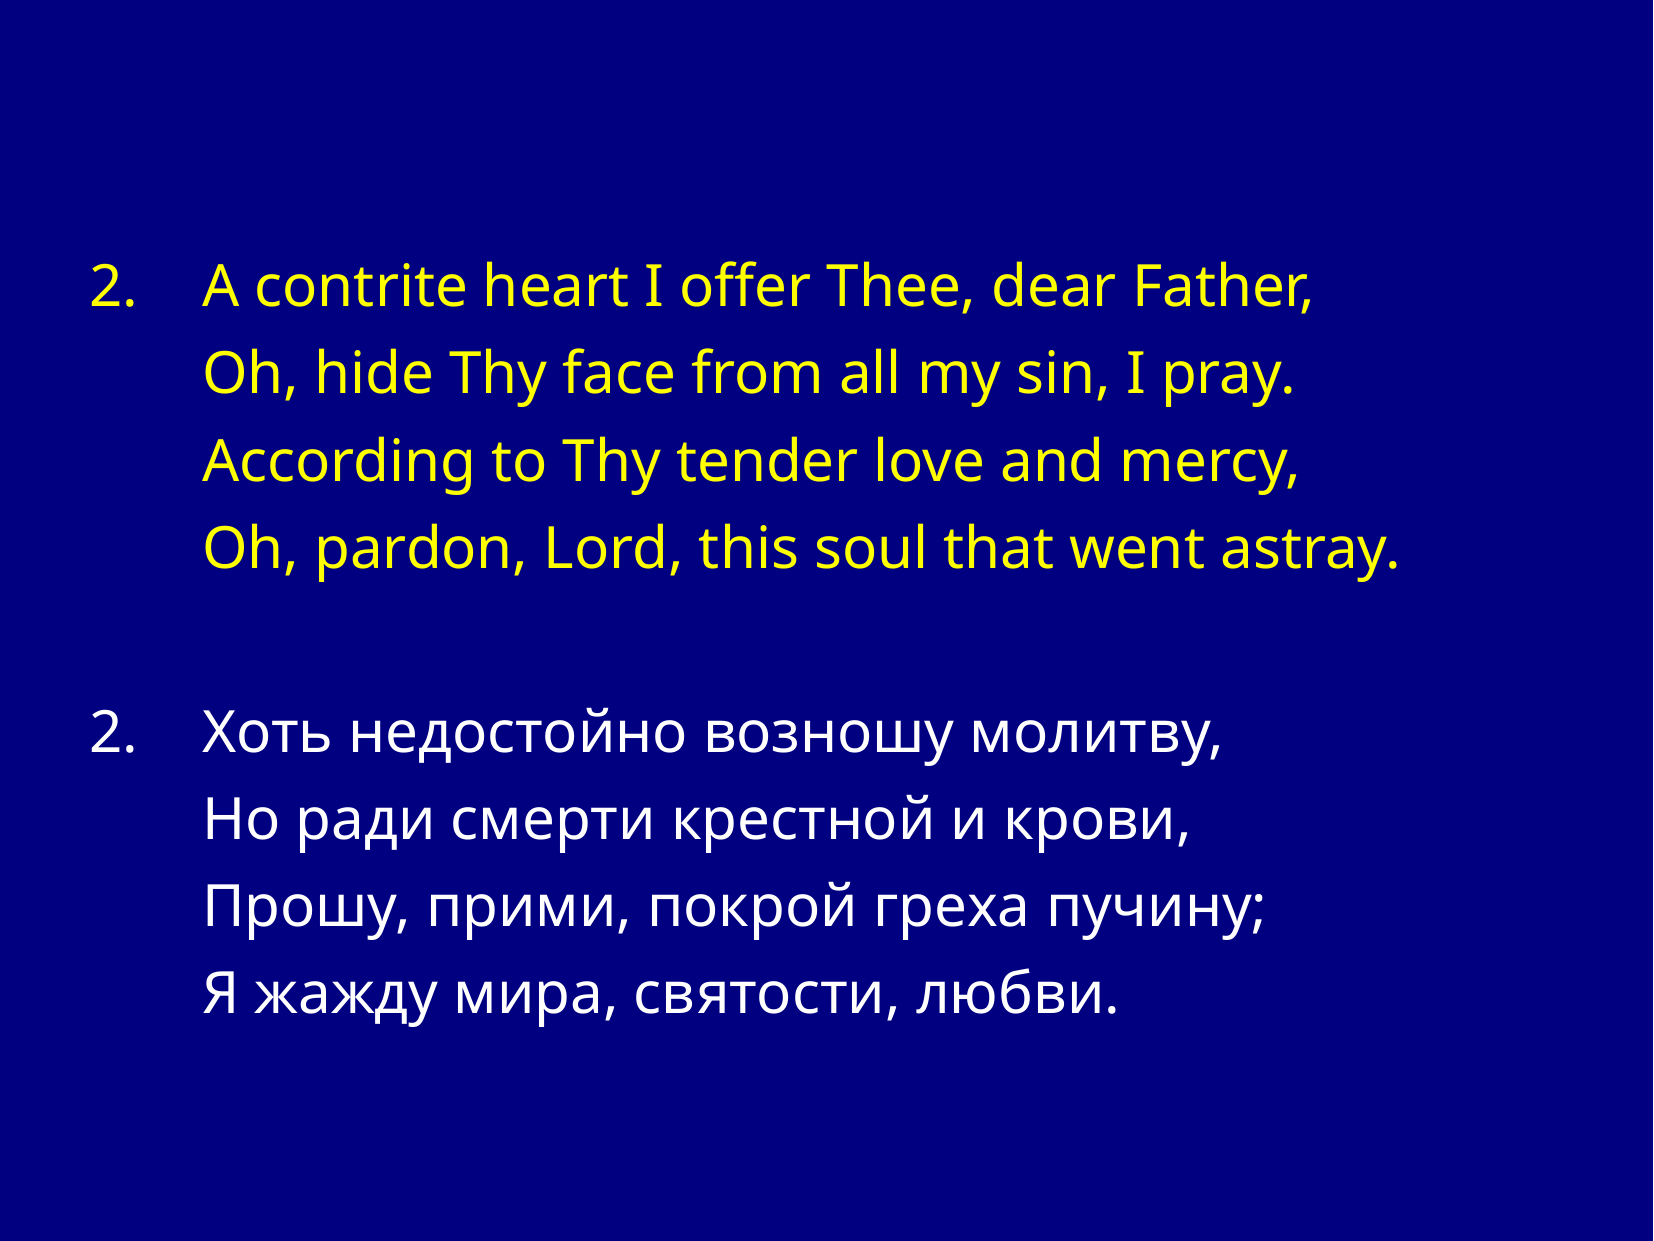

2.	A contrite heart I offer Thee, dear Father,
	Oh, hide Thy face from all my sin, I pray.
	According to Thy tender love and mercy,
	Oh, pardon, Lord, this soul that went astray.
2.	Хоть недостойно возношу молитву,
	Но ради смерти крестной и крови,
	Прошу, прими, покрой греха пучину;
	Я жажду мира, святости, любви.